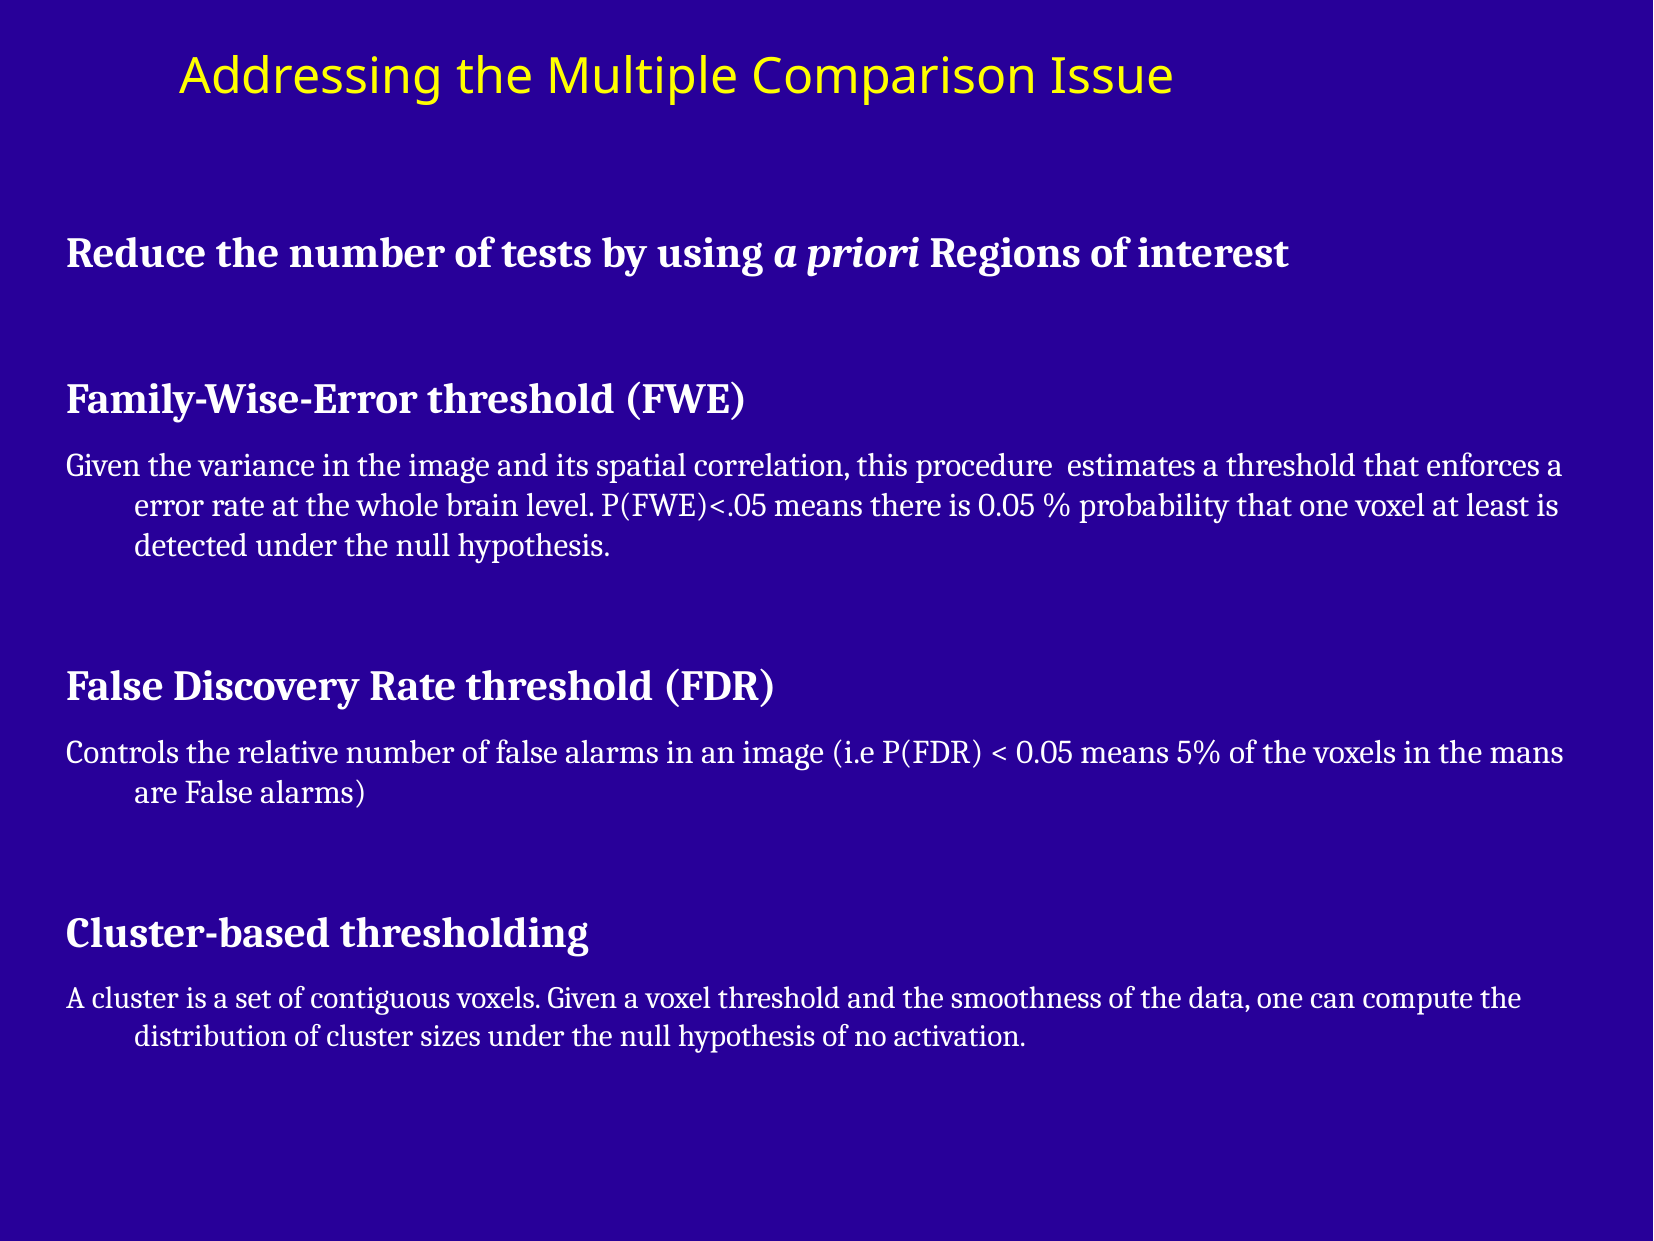

# Addressing the Multiple Comparison Issue
Reduce the number of tests by using a priori Regions of interest
Family-Wise-Error threshold (FWE)
Given the variance in the image and its spatial correlation, this procedure estimates a threshold that enforces a error rate at the whole brain level. P(FWE)<.05 means there is 0.05 % probability that one voxel at least is detected under the null hypothesis.
False Discovery Rate threshold (FDR)
Controls the relative number of false alarms in an image (i.e P(FDR) < 0.05 means 5% of the voxels in the mans are False alarms)
Cluster-based thresholding
A cluster is a set of contiguous voxels. Given a voxel threshold and the smoothness of the data, one can compute the distribution of cluster sizes under the null hypothesis of no activation.